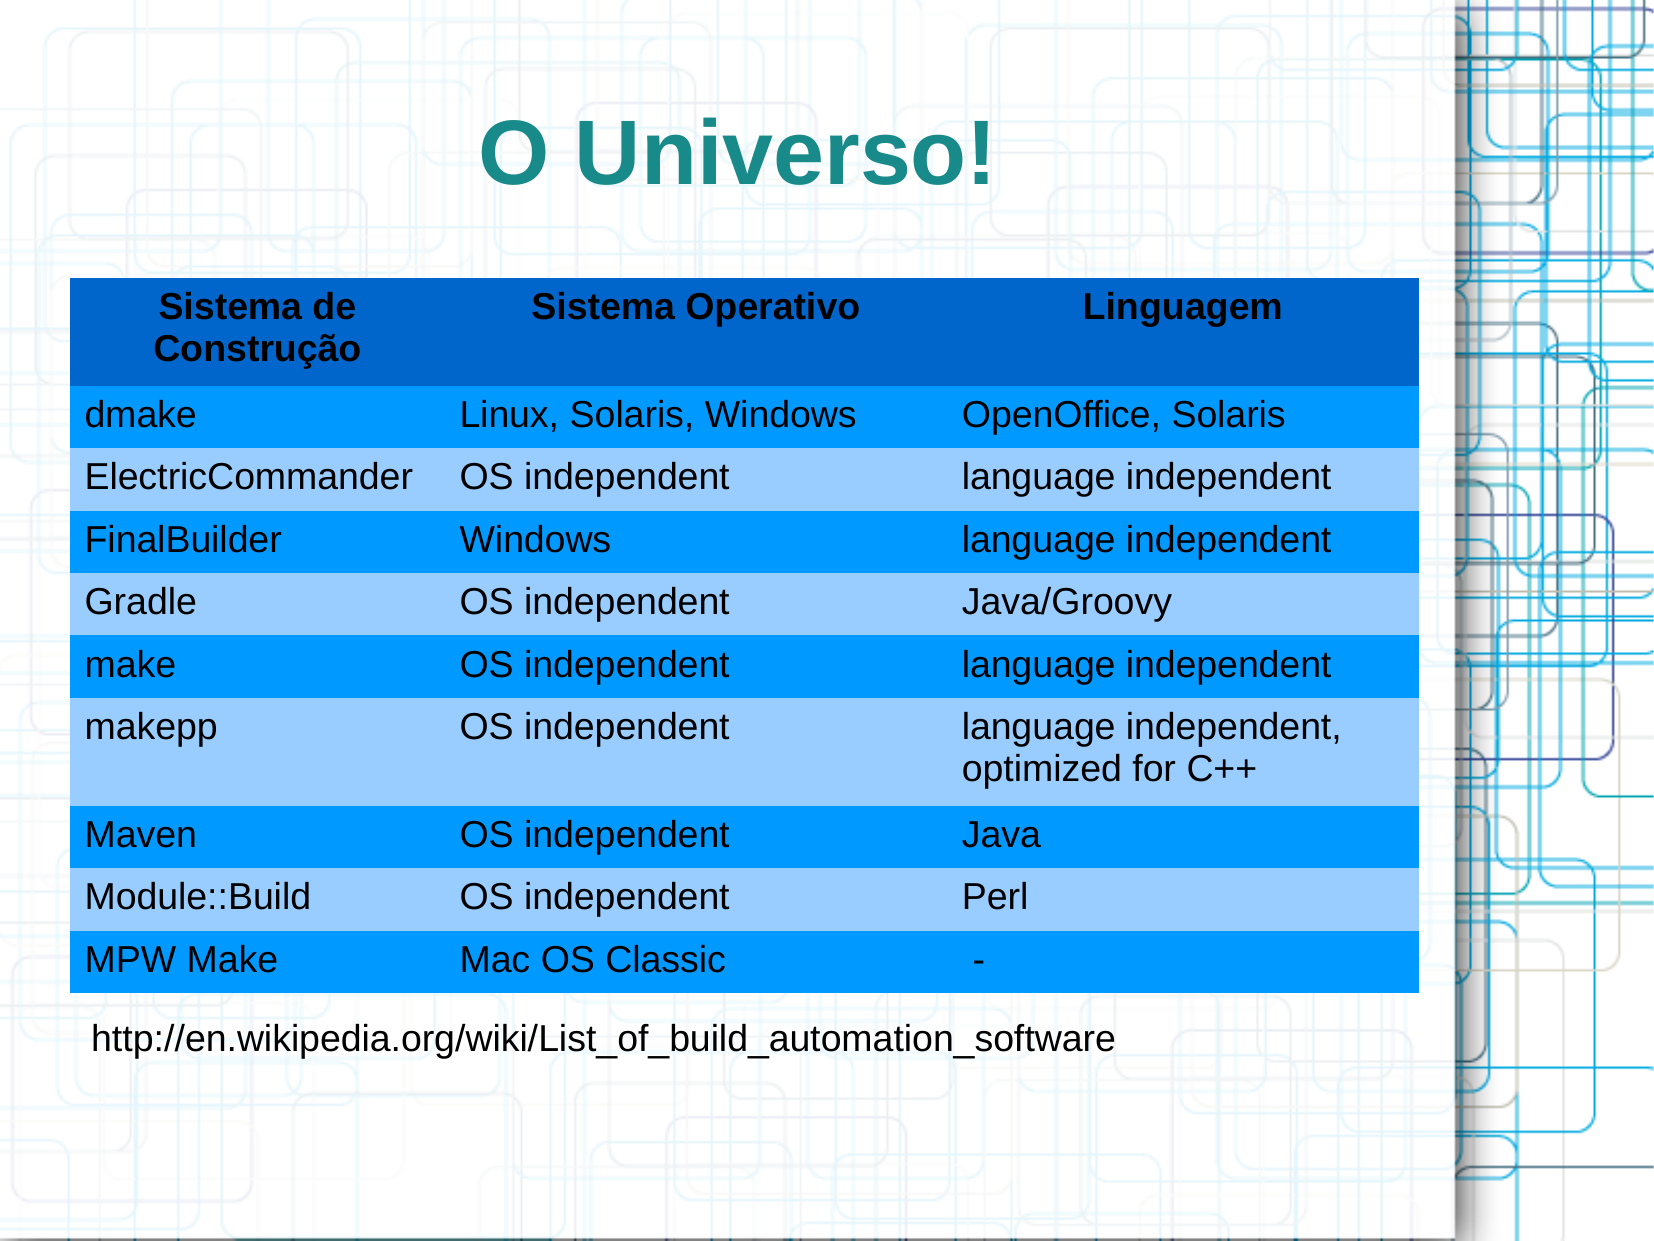

# O Universo!
| Sistema de Construção | Sistema Operativo | Linguagem |
| --- | --- | --- |
| dmake | Linux, Solaris, Windows | OpenOffice, Solaris |
| ElectricCommander | OS independent | language independent |
| FinalBuilder | Windows | language independent |
| Gradle | OS independent | Java/Groovy |
| make | OS independent | language independent |
| makepp | OS independent | language independent, optimized for C++ |
| Maven | OS independent | Java |
| Module::Build | OS independent | Perl |
| MPW Make | Mac OS Classic | - |
http://en.wikipedia.org/wiki/List_of_build_automation_software